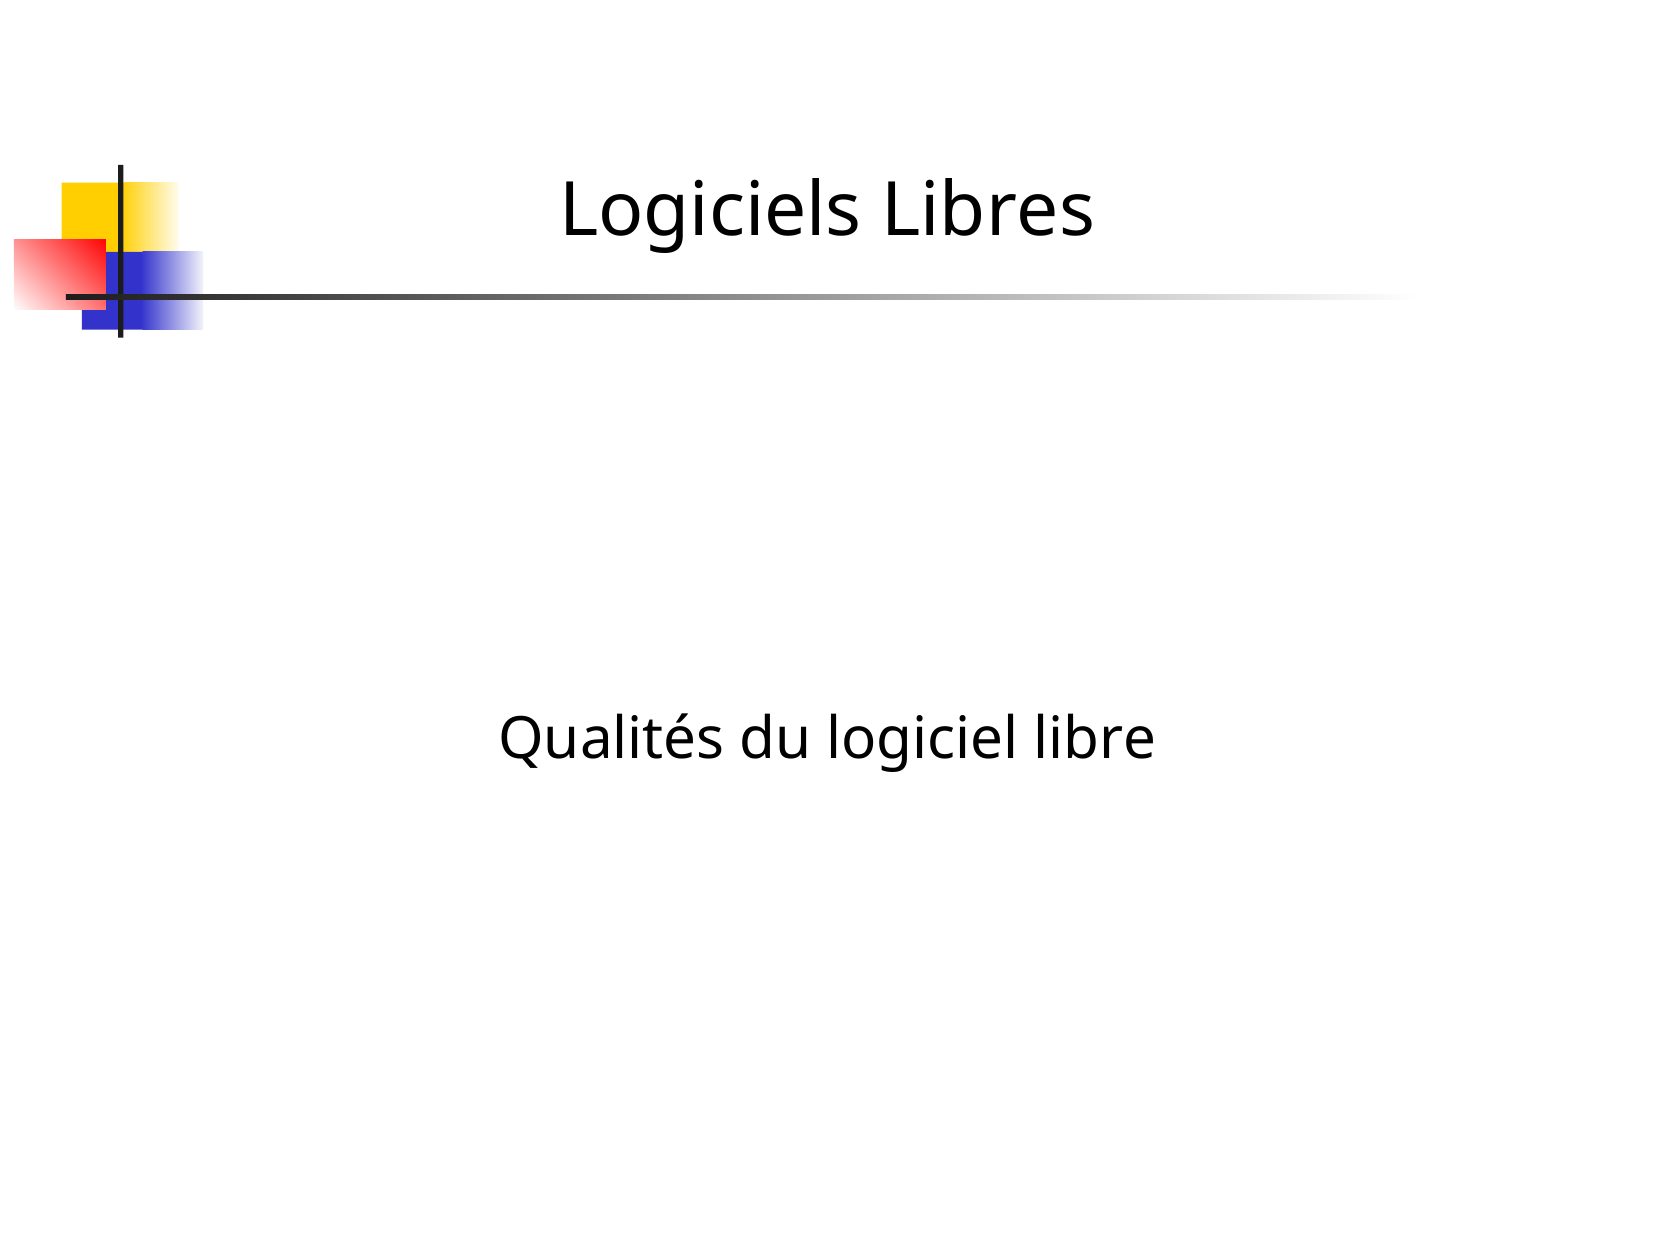

# Logiciels Libres
Qualités du logiciel libre